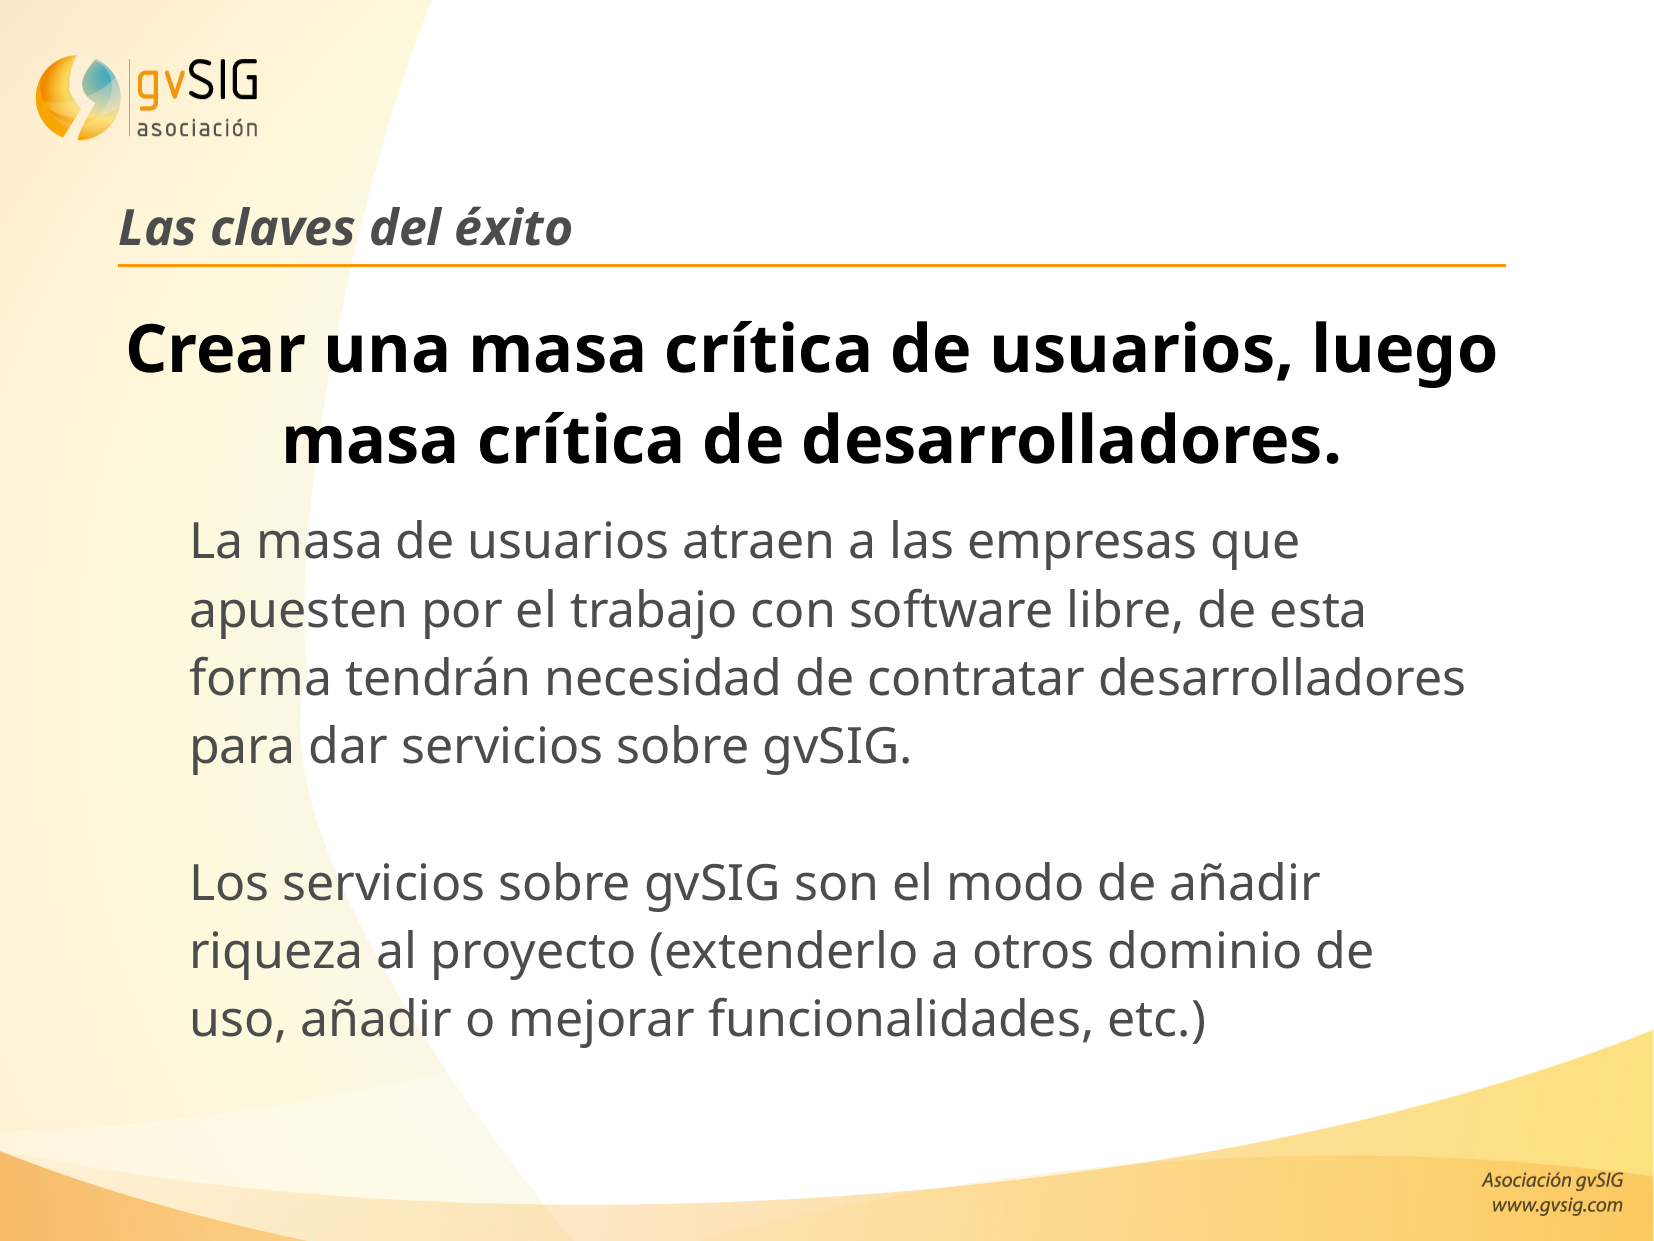

# Las claves del éxito
Crear una masa crítica de usuarios, luego masa crítica de desarrolladores.
La masa de usuarios atraen a las empresas que apuesten por el trabajo con software libre, de esta forma tendrán necesidad de contratar desarrolladores para dar servicios sobre gvSIG.
Los servicios sobre gvSIG son el modo de añadir riqueza al proyecto (extenderlo a otros dominio de uso, añadir o mejorar funcionalidades, etc.)